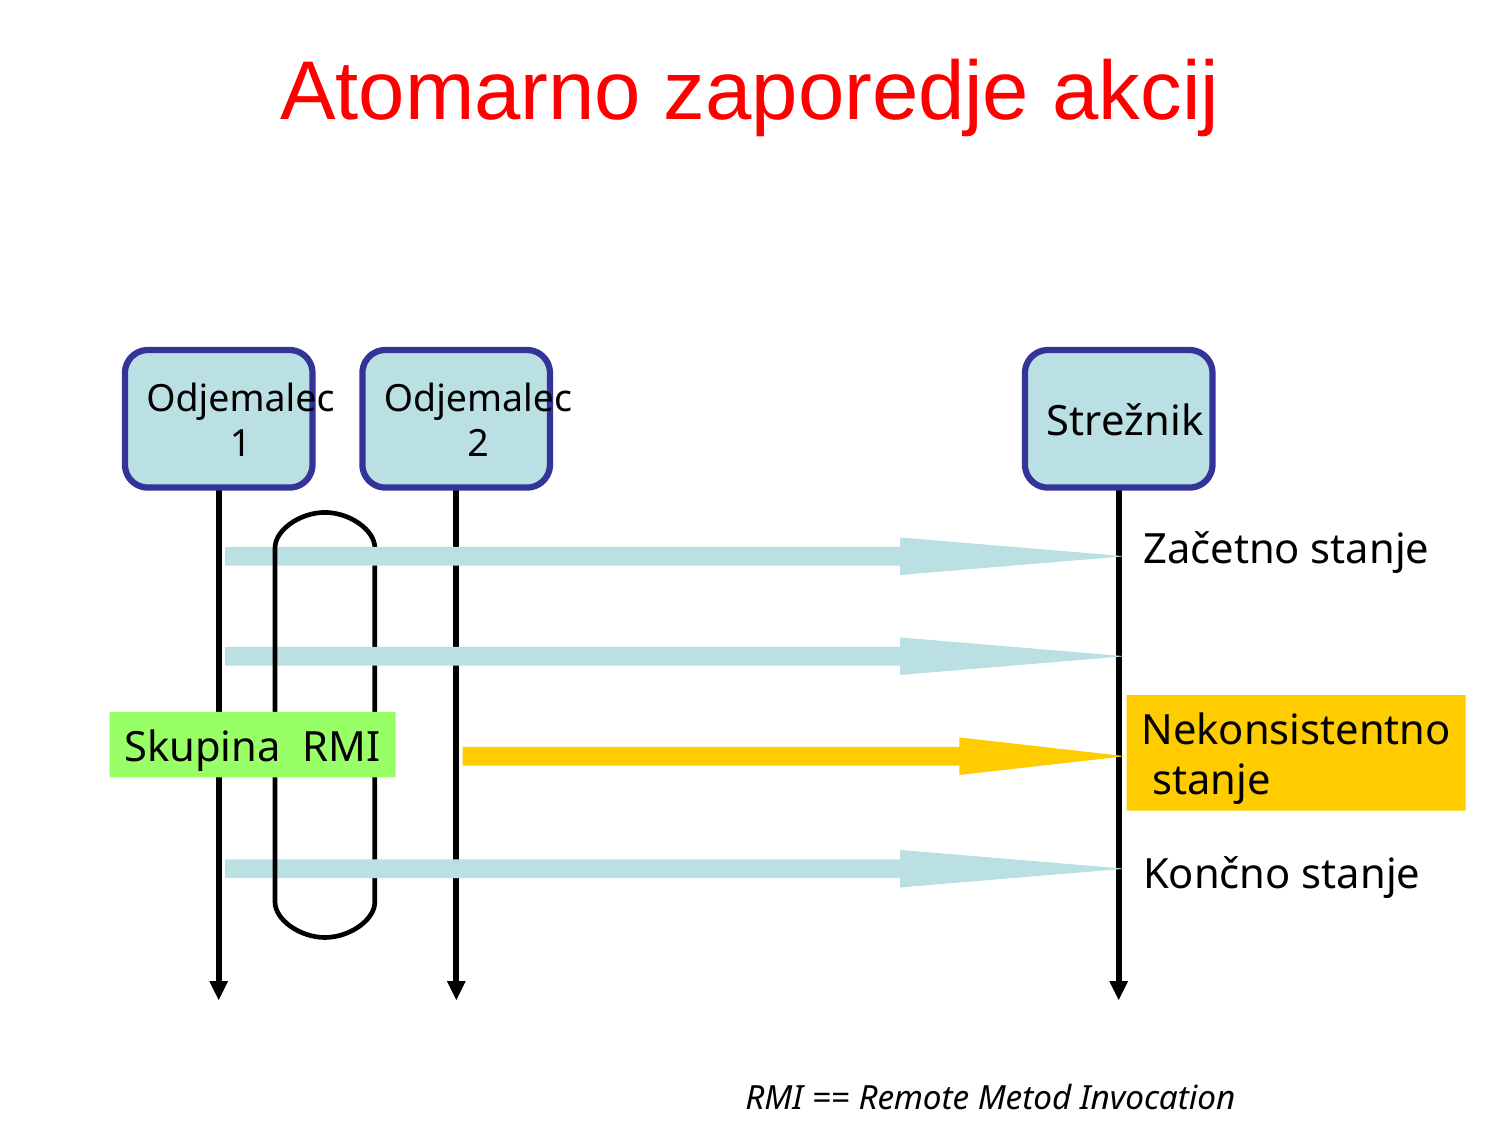

# Atomarno zaporedje akcij
Odjemalec
1
Odjemalec
2
Strežnik
Začetno stanje
Nekonsistentno
 stanje
Skupina RMI
Končno stanje
RMI == Remote Metod Invocation